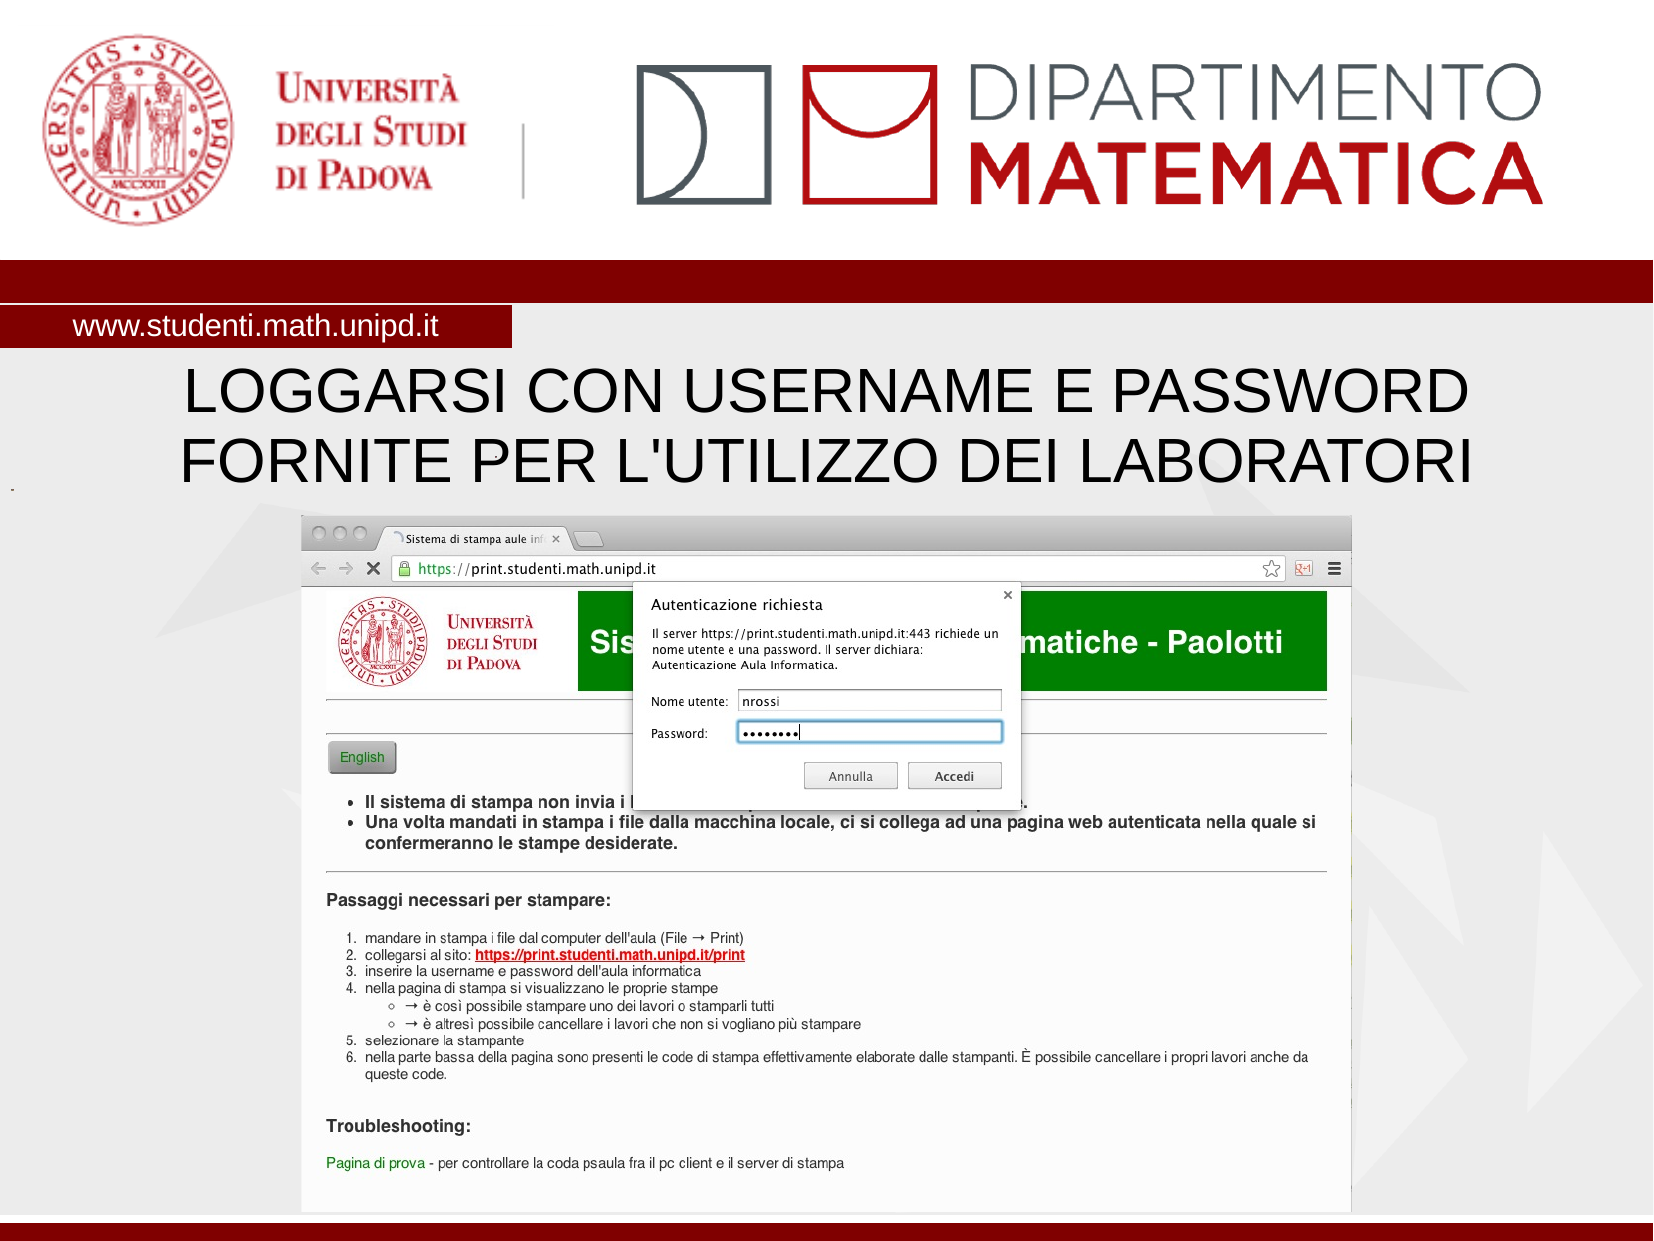

| |
| --- |
www.studenti.math.unipd.it
LOGGARSI CON USERNAME E PASSWORD
FORNITE PER L'UTILIZZO DEI LABORATORI
| |
| --- |